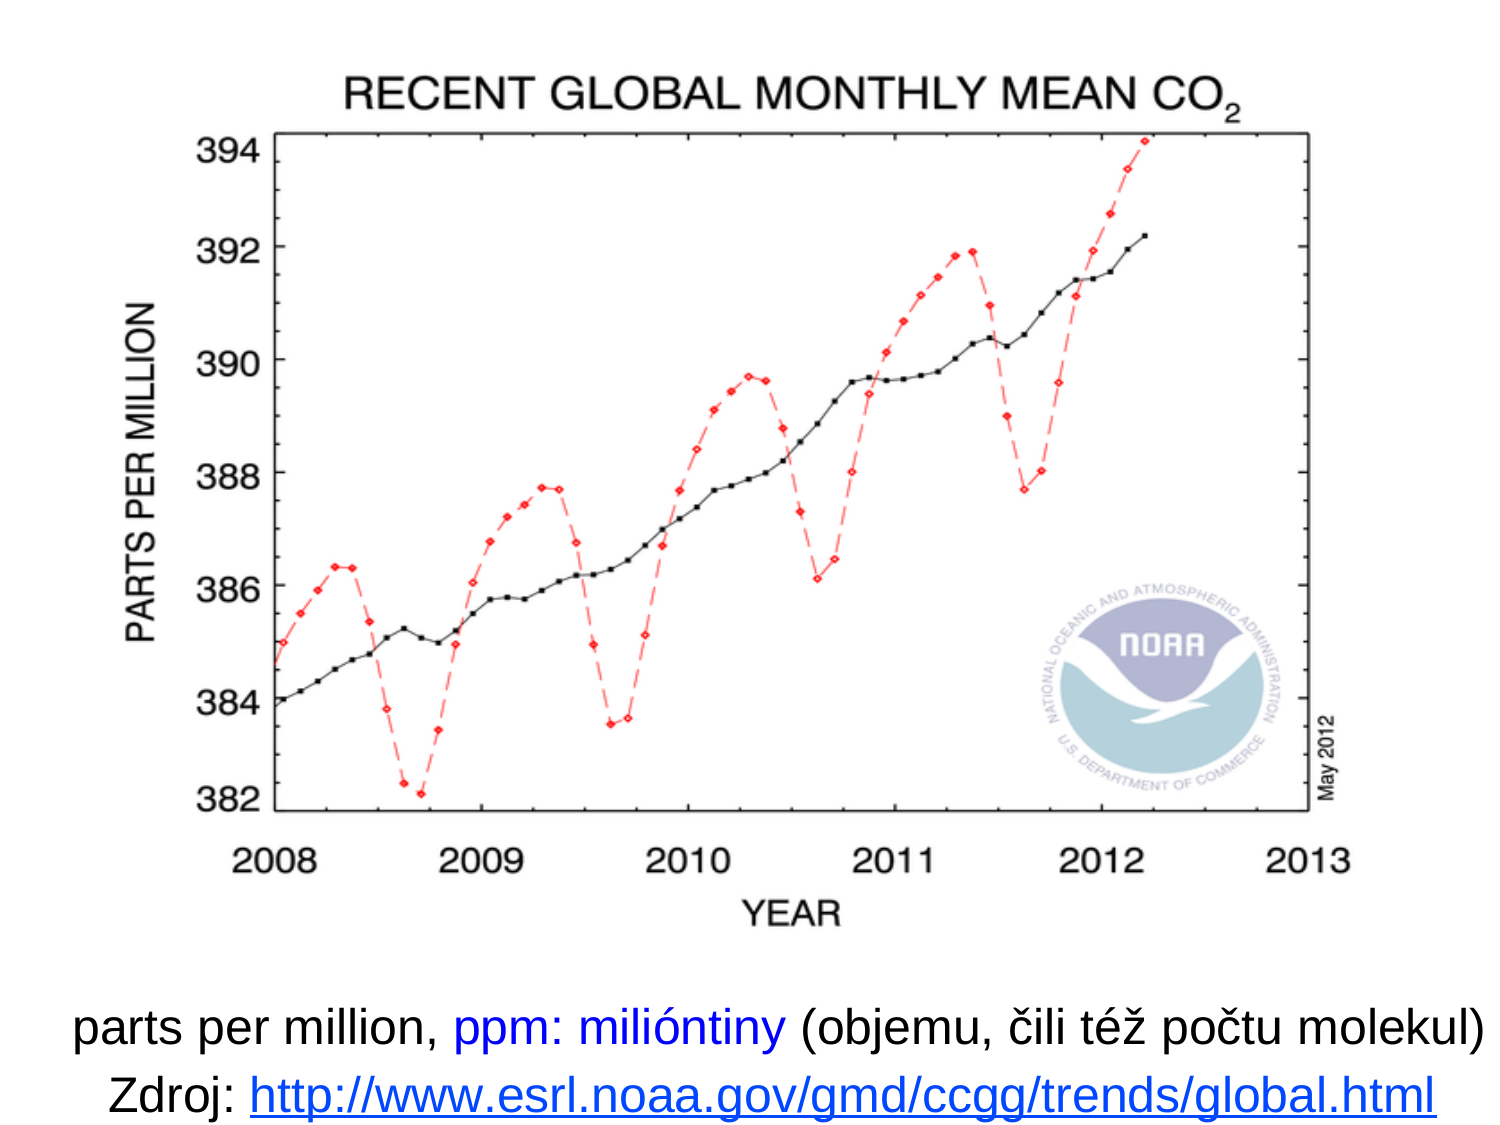

#
parts per million, ppm: milióntiny (objemu, čili též počtu molekul)
Zdroj: http://www.esrl.noaa.gov/gmd/ccgg/trends/global.html